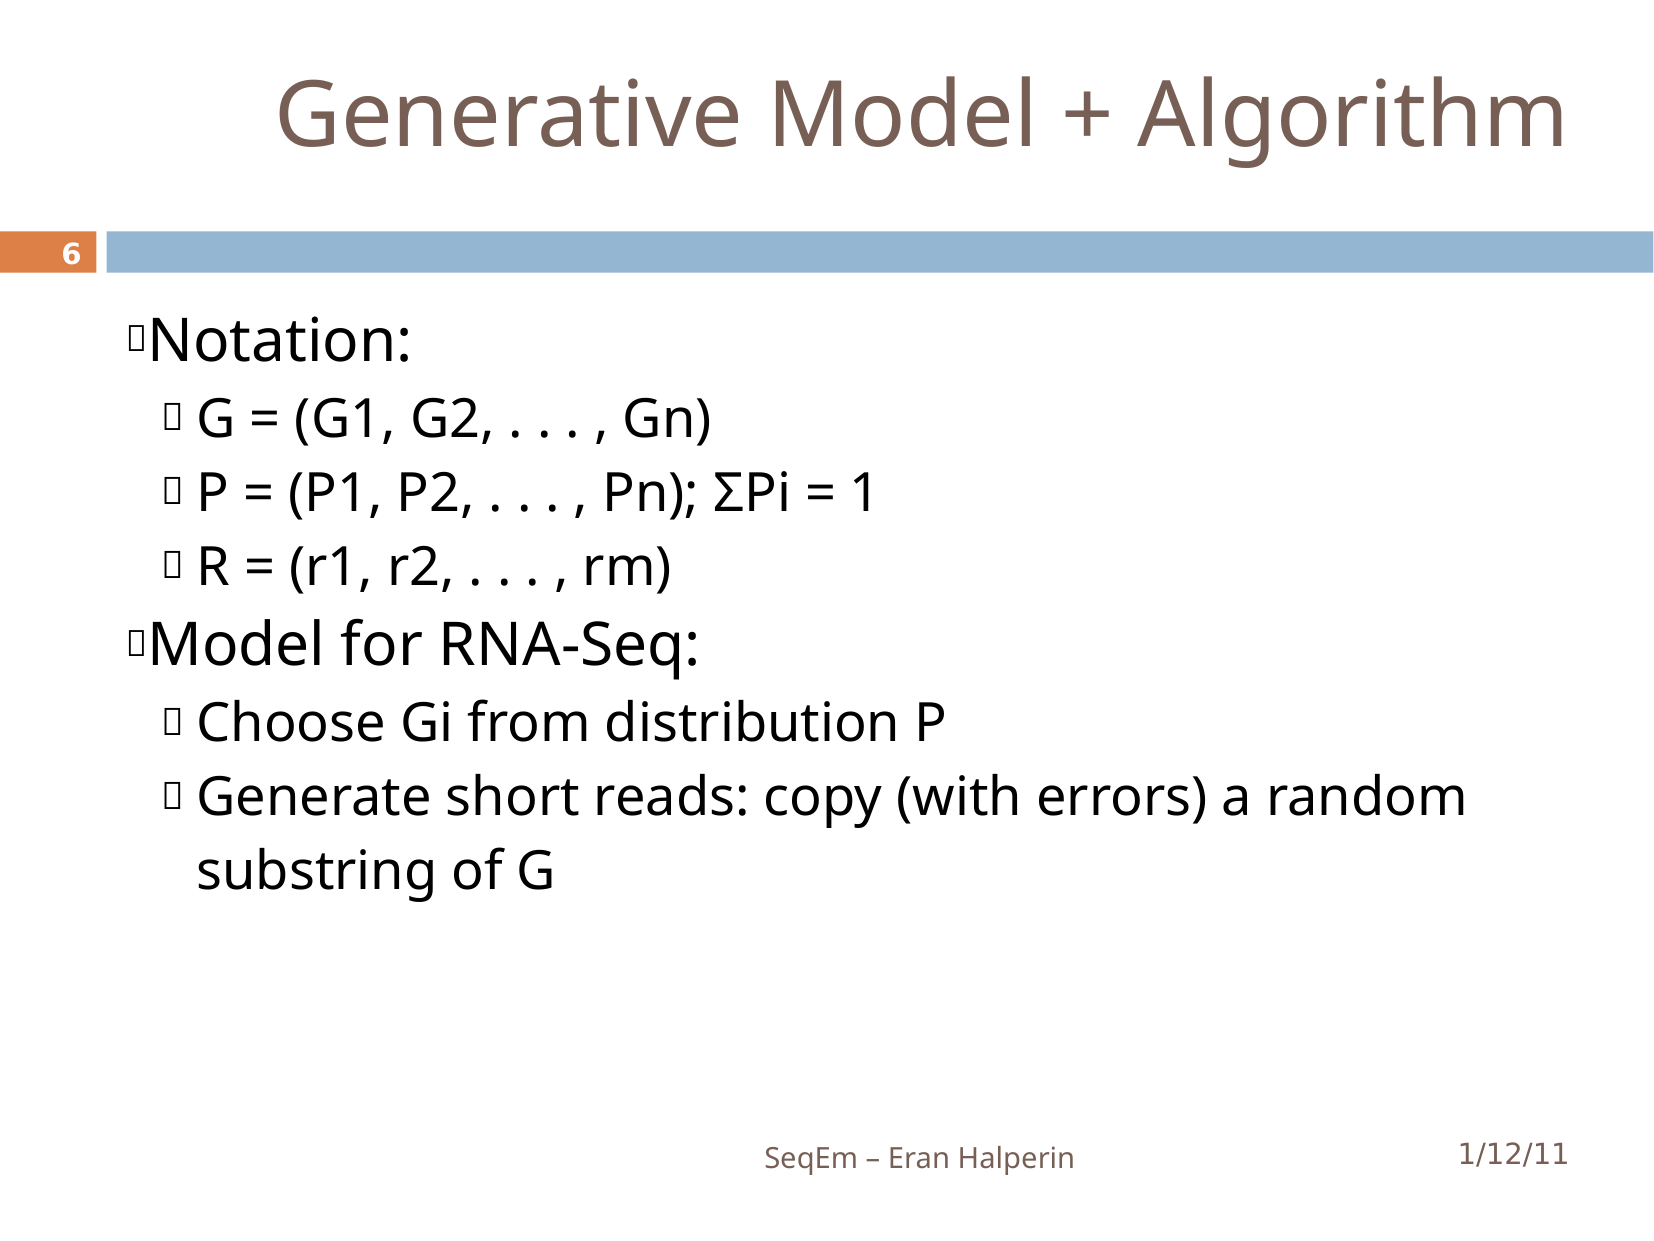

Generative Model + Algorithm
Notation:
G = (G1, G2, . . . , Gn)
P = (P1, P2, . . . , Pn); ΣPi = 1
R = (r1, r2, . . . , rm)
Model for RNA-Seq:
Choose Gi from distribution P
Generate short reads: copy (with errors) a random substring of G
SeqEm – Eran Halperin
1/12/11